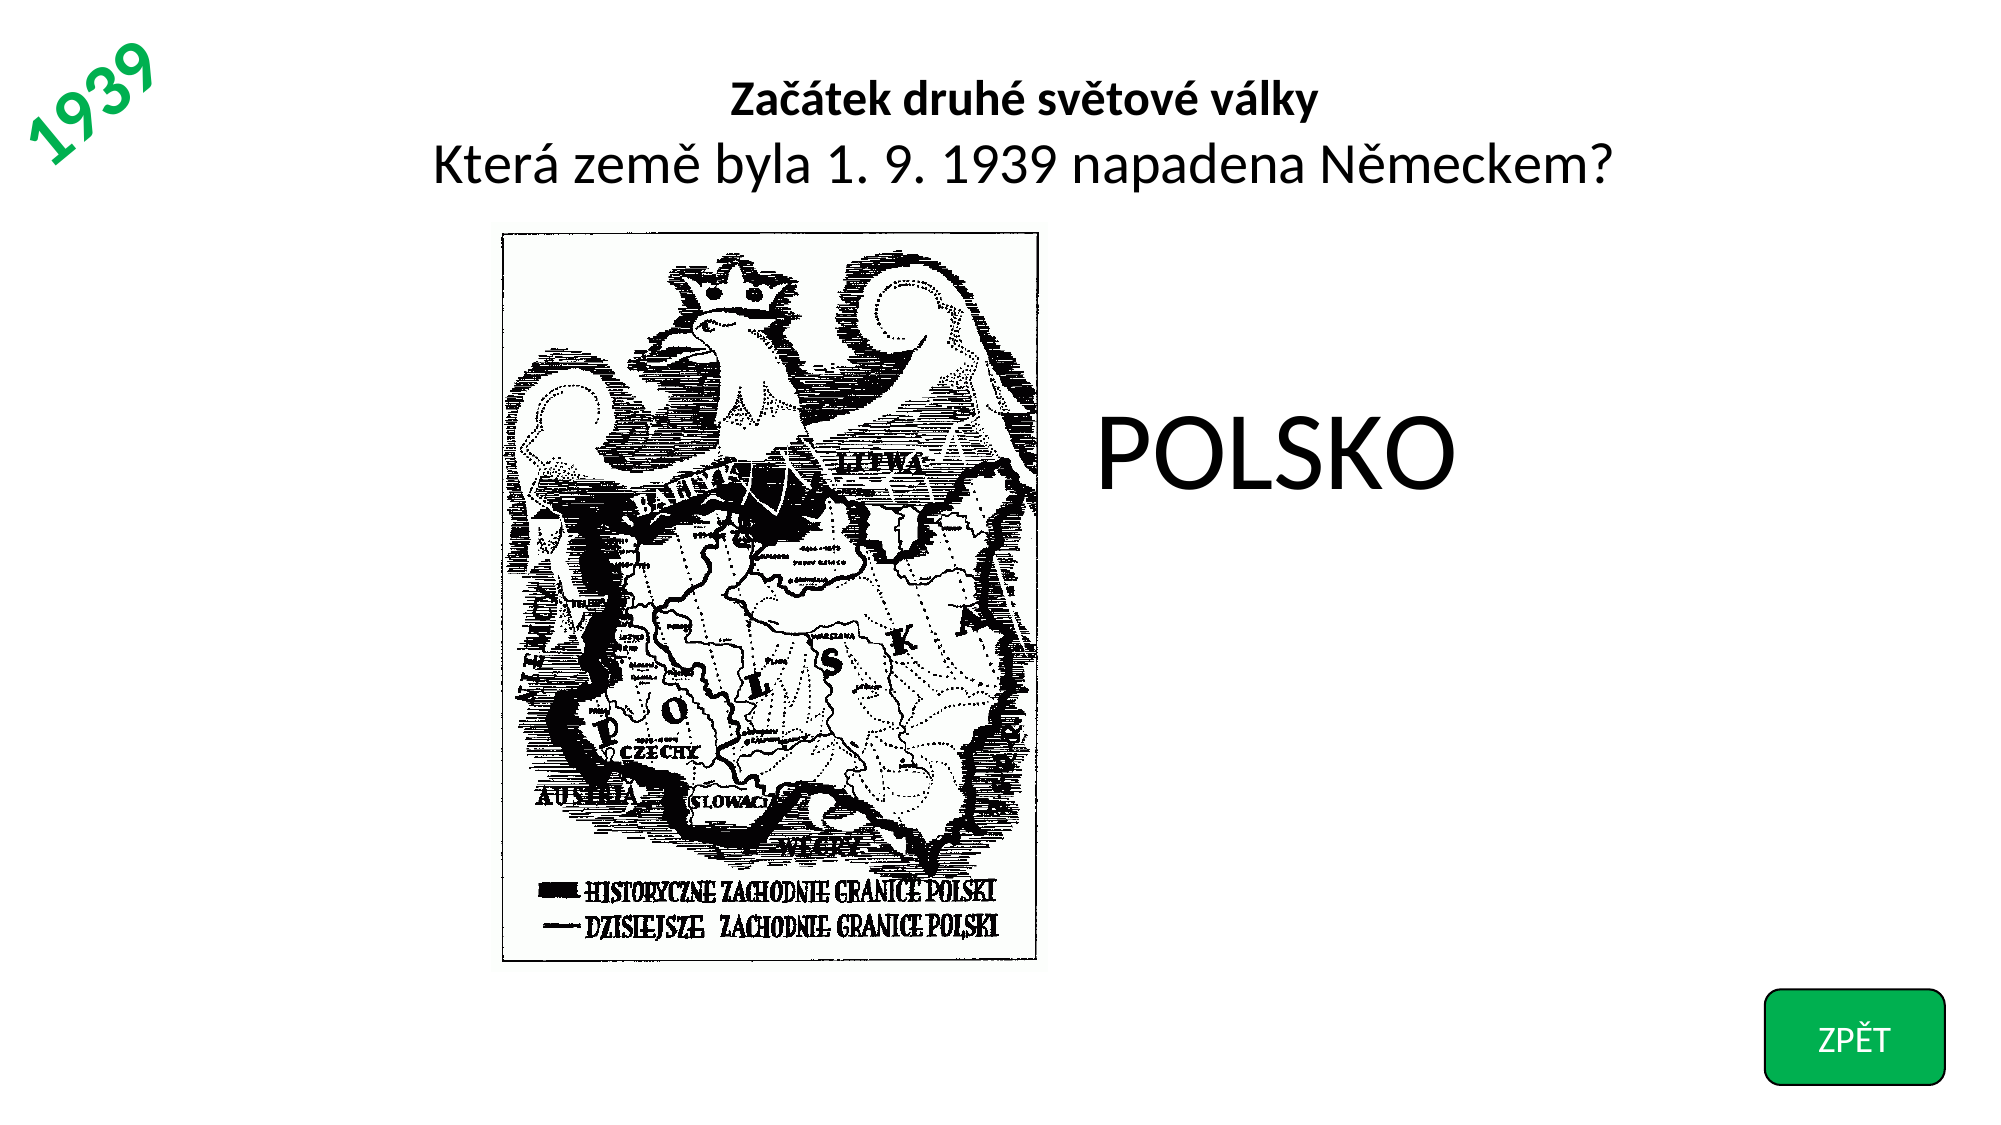

1939
Začátek druhé světové války
Která země byla 1. 9. 1939 napadena Německem?
POLSKO
ZPĚT